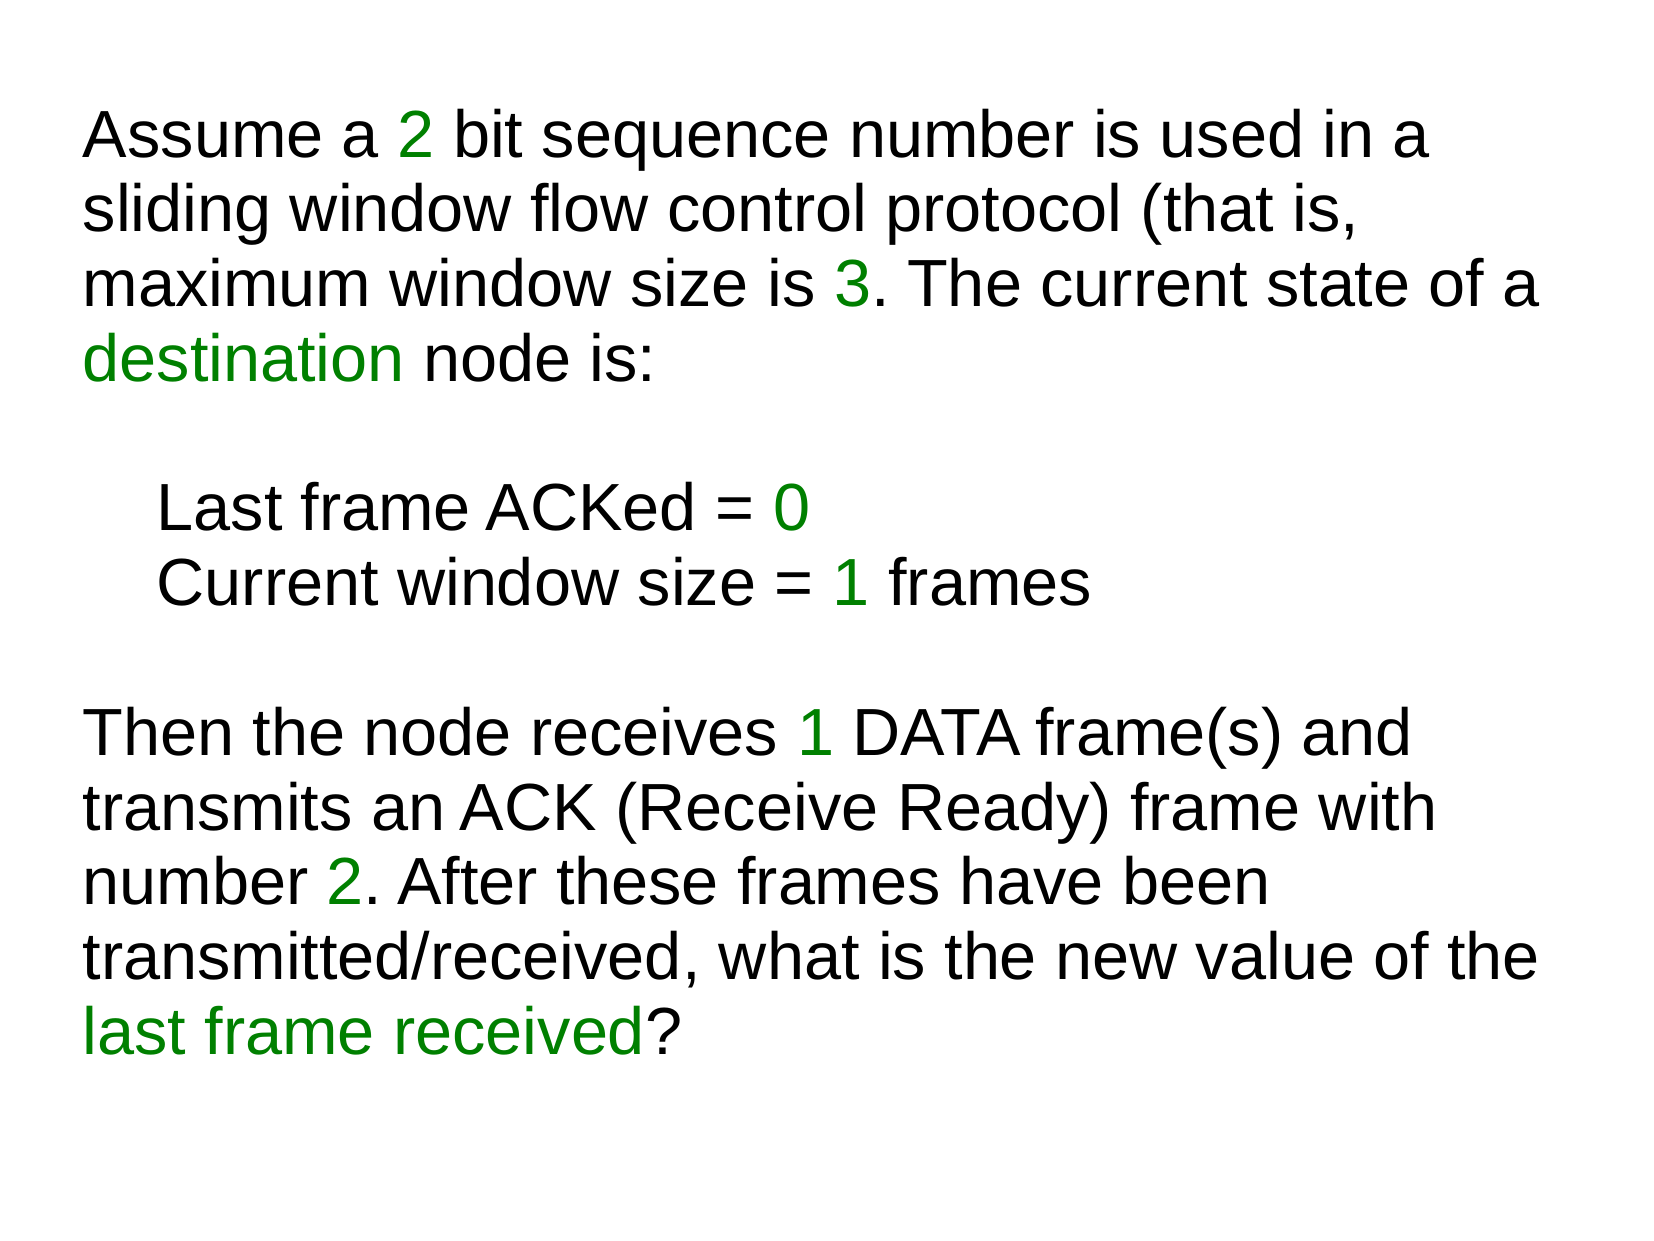

# Assume a 2 bit sequence number is used in a sliding window flow control protocol (that is, maximum window size is 3. The current state of a destination node is:
 Last frame ACKed = 0
 Current window size = 1 frames
Then the node receives 1 DATA frame(s) and transmits an ACK (Receive Ready) frame with number 2. After these frames have been transmitted/received, what is the new value of the last frame received?